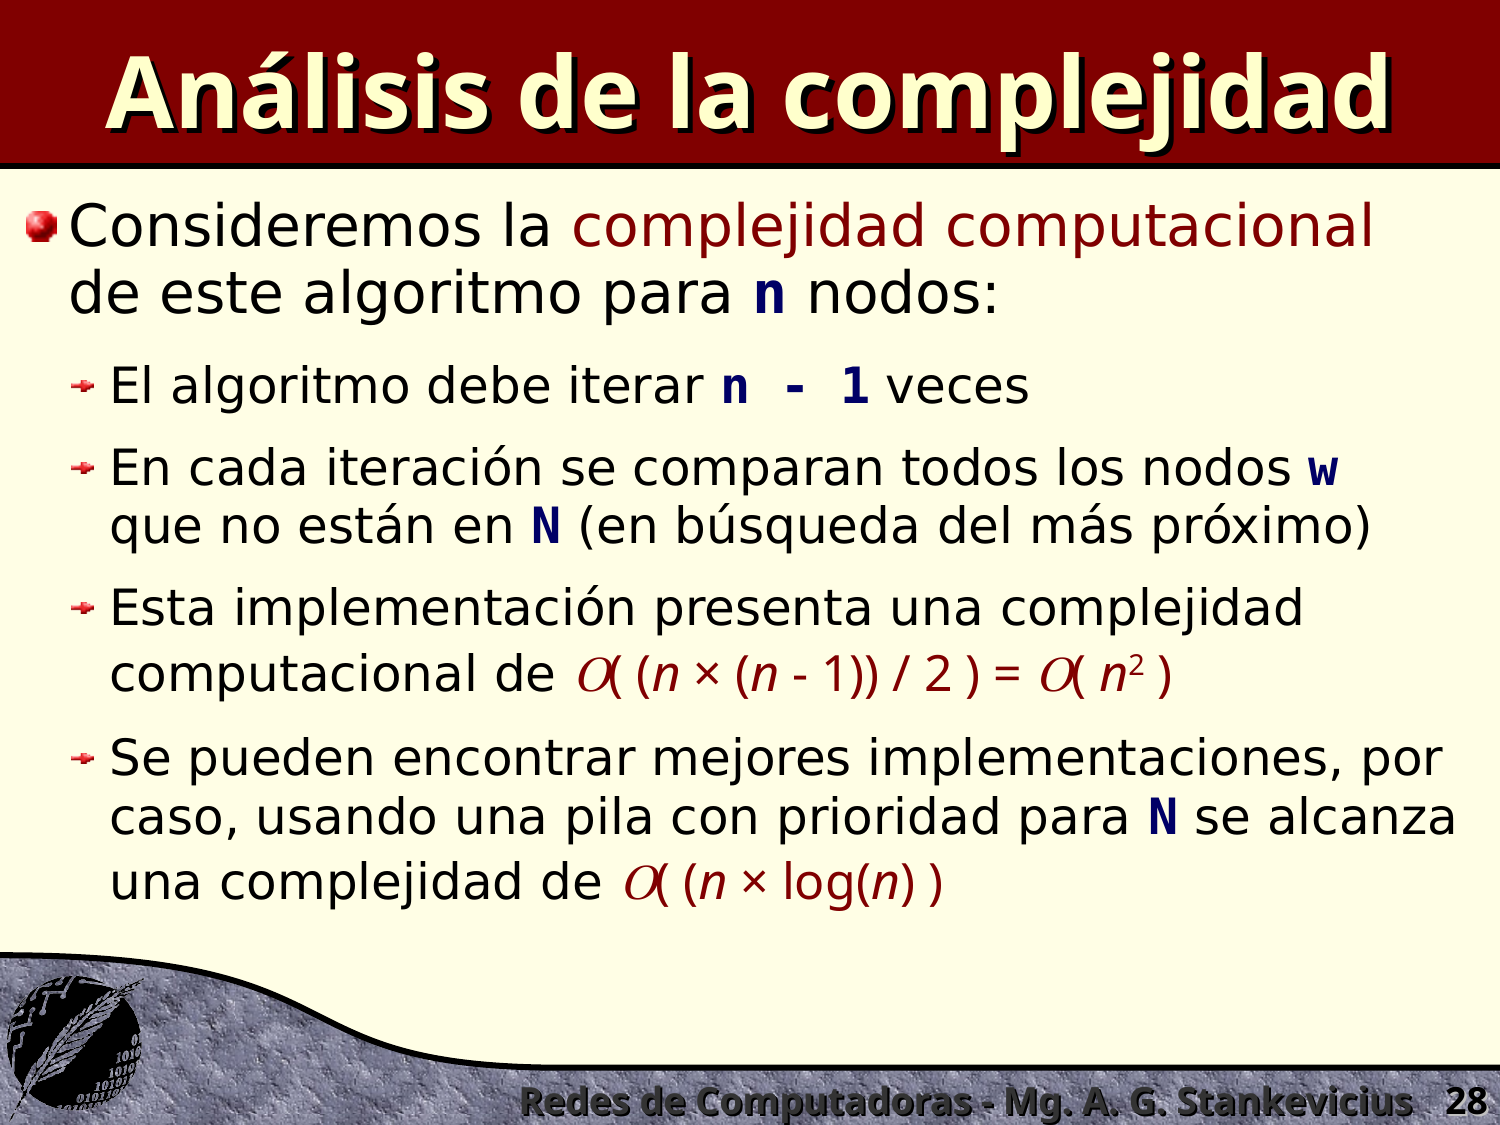

# Análisis de la complejidad
Consideremos la complejidad computacional
de este algoritmo para n nodos:
El algoritmo debe iterar n - 1 veces
En cada iteración se comparan todos los nodos w
que no están en N (en búsqueda del más próximo)
Esta implementación presenta una complejidad computacional de Ο( (n × (n - 1)) / 2 ) = Ο( n2 )
Se pueden encontrar mejores implementaciones, por caso, usando una pila con prioridad para N se alcanza una complejidad de Ο( (n × log(n) )
28